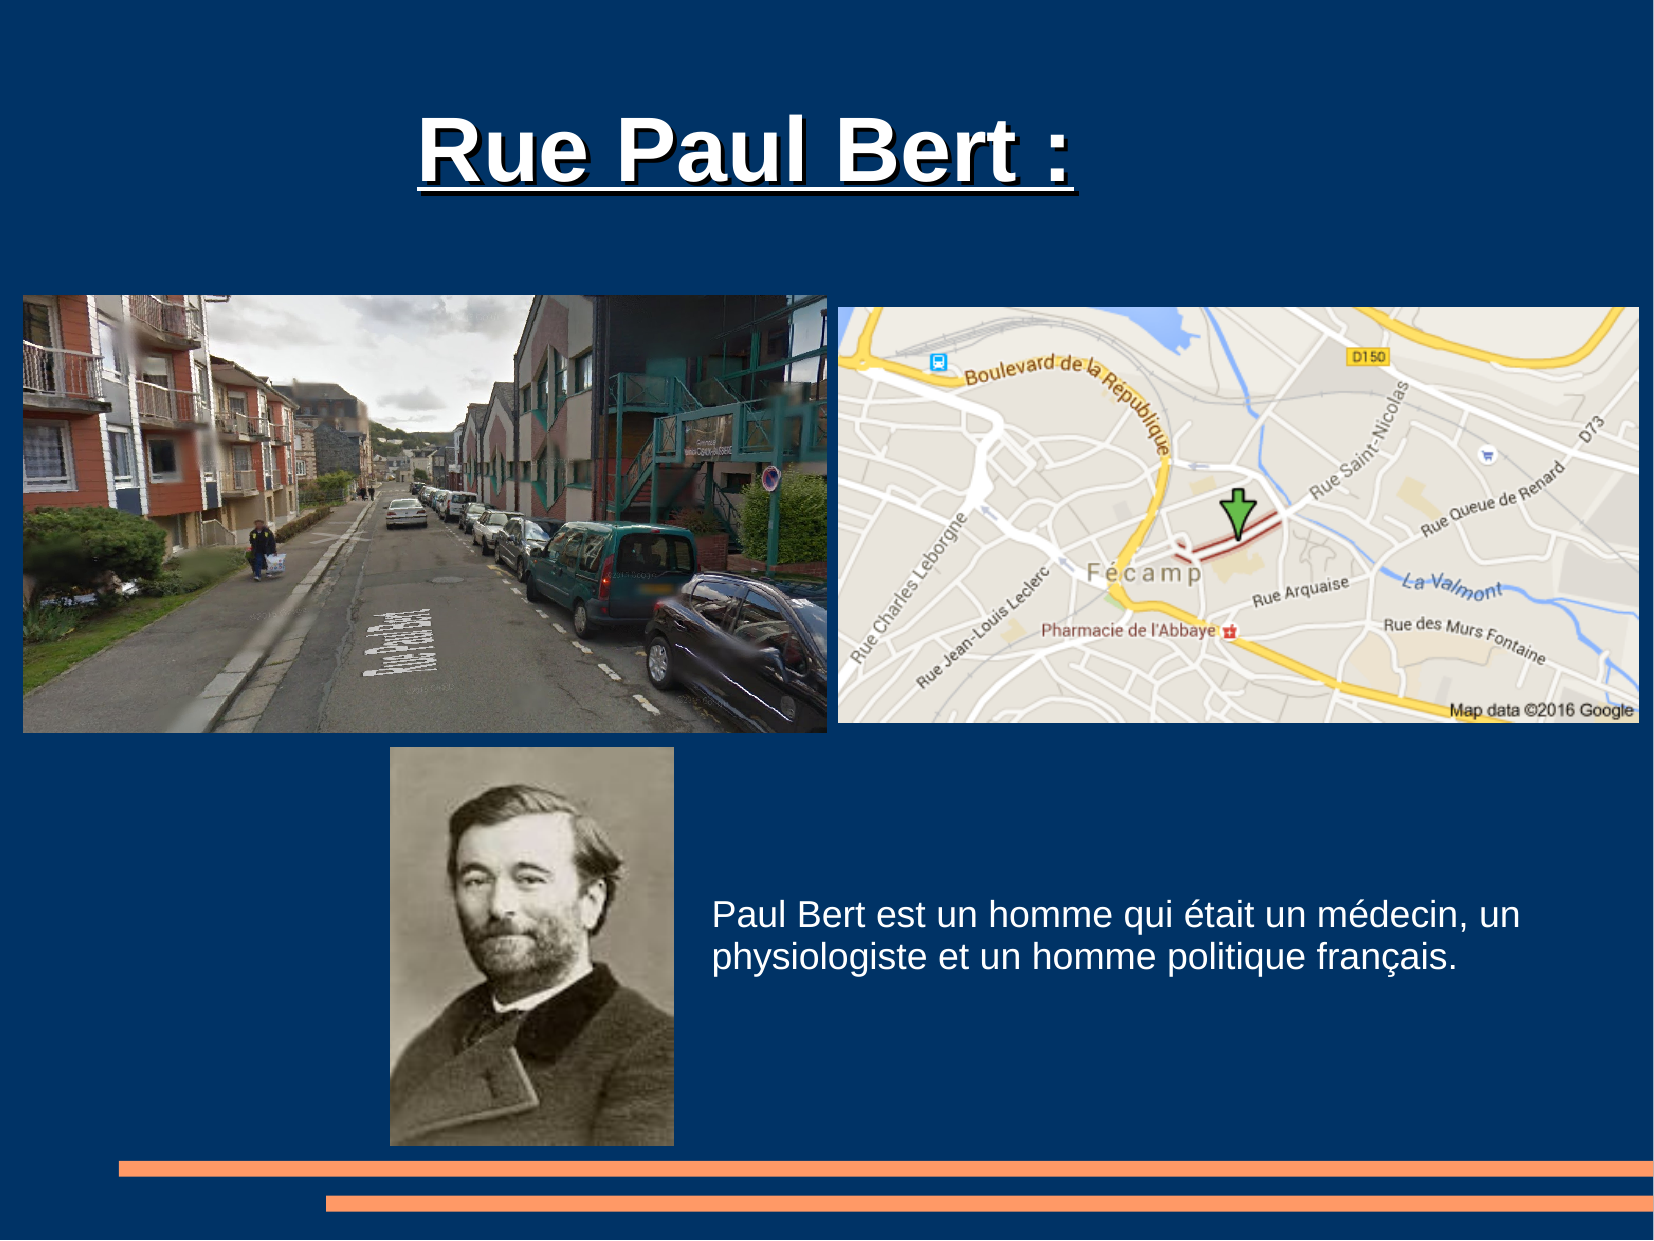

# Rue Paul Bert :
Paul Bert est un homme qui était un médecin, un physiologiste et un homme politique français.